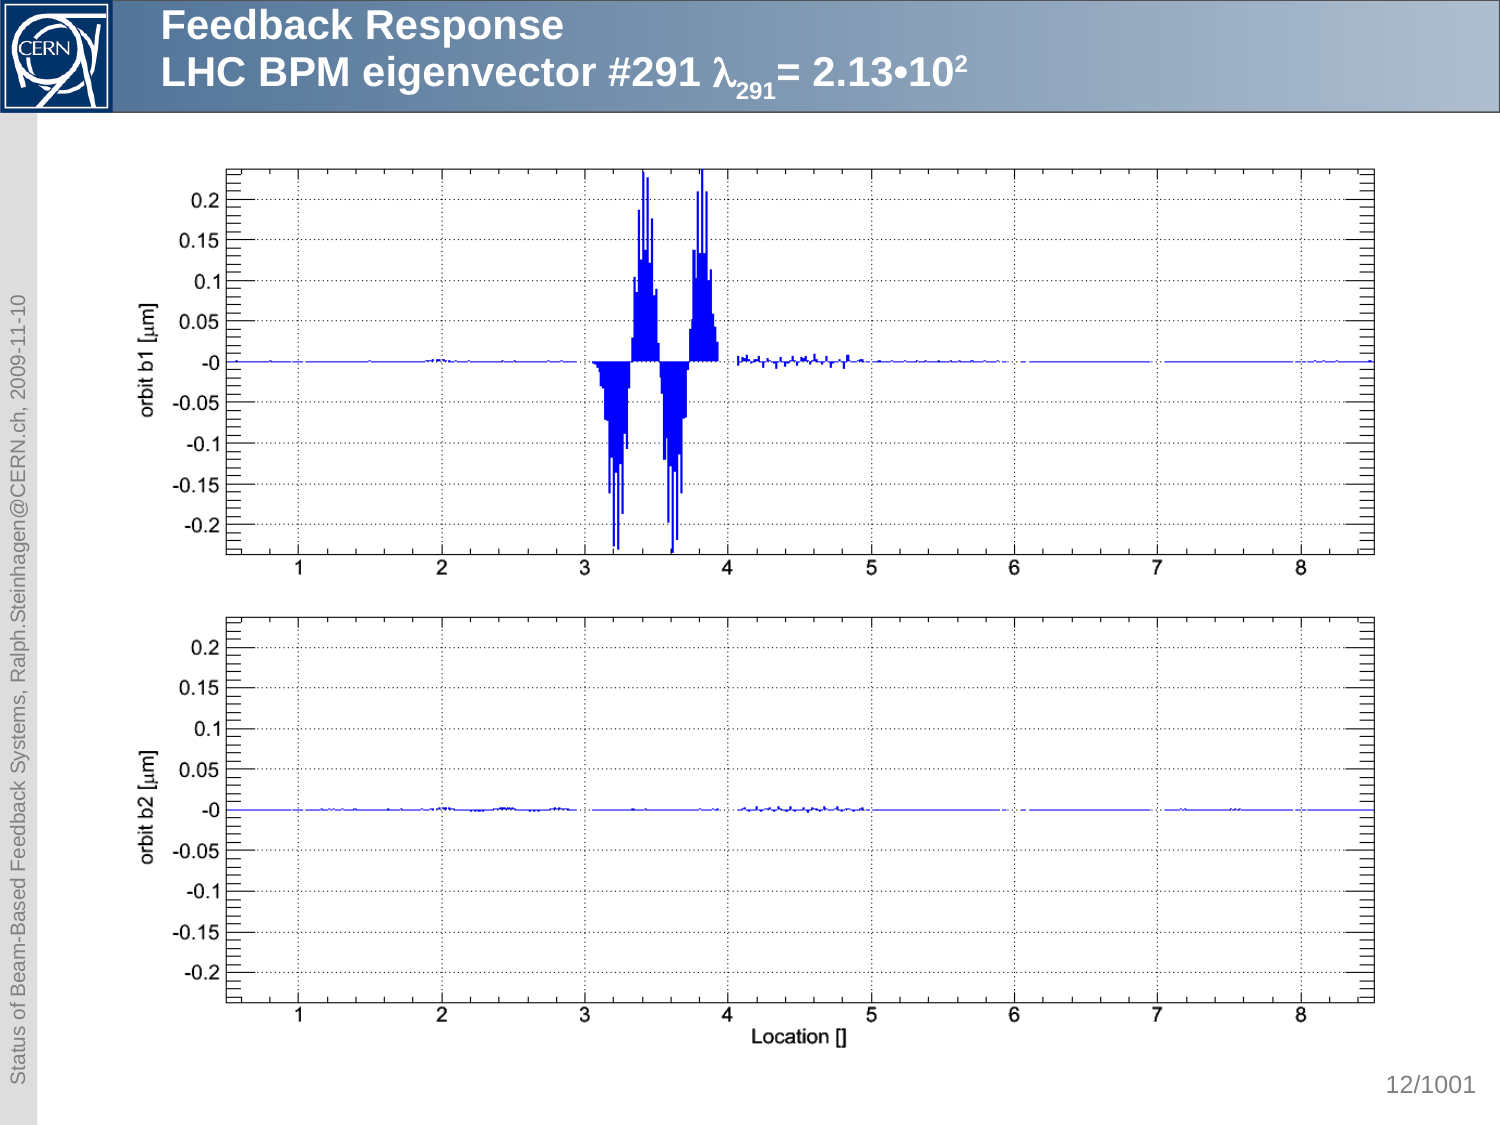

# Feedback Response LHC BPM eigenvector #291 l291= 2.13•102